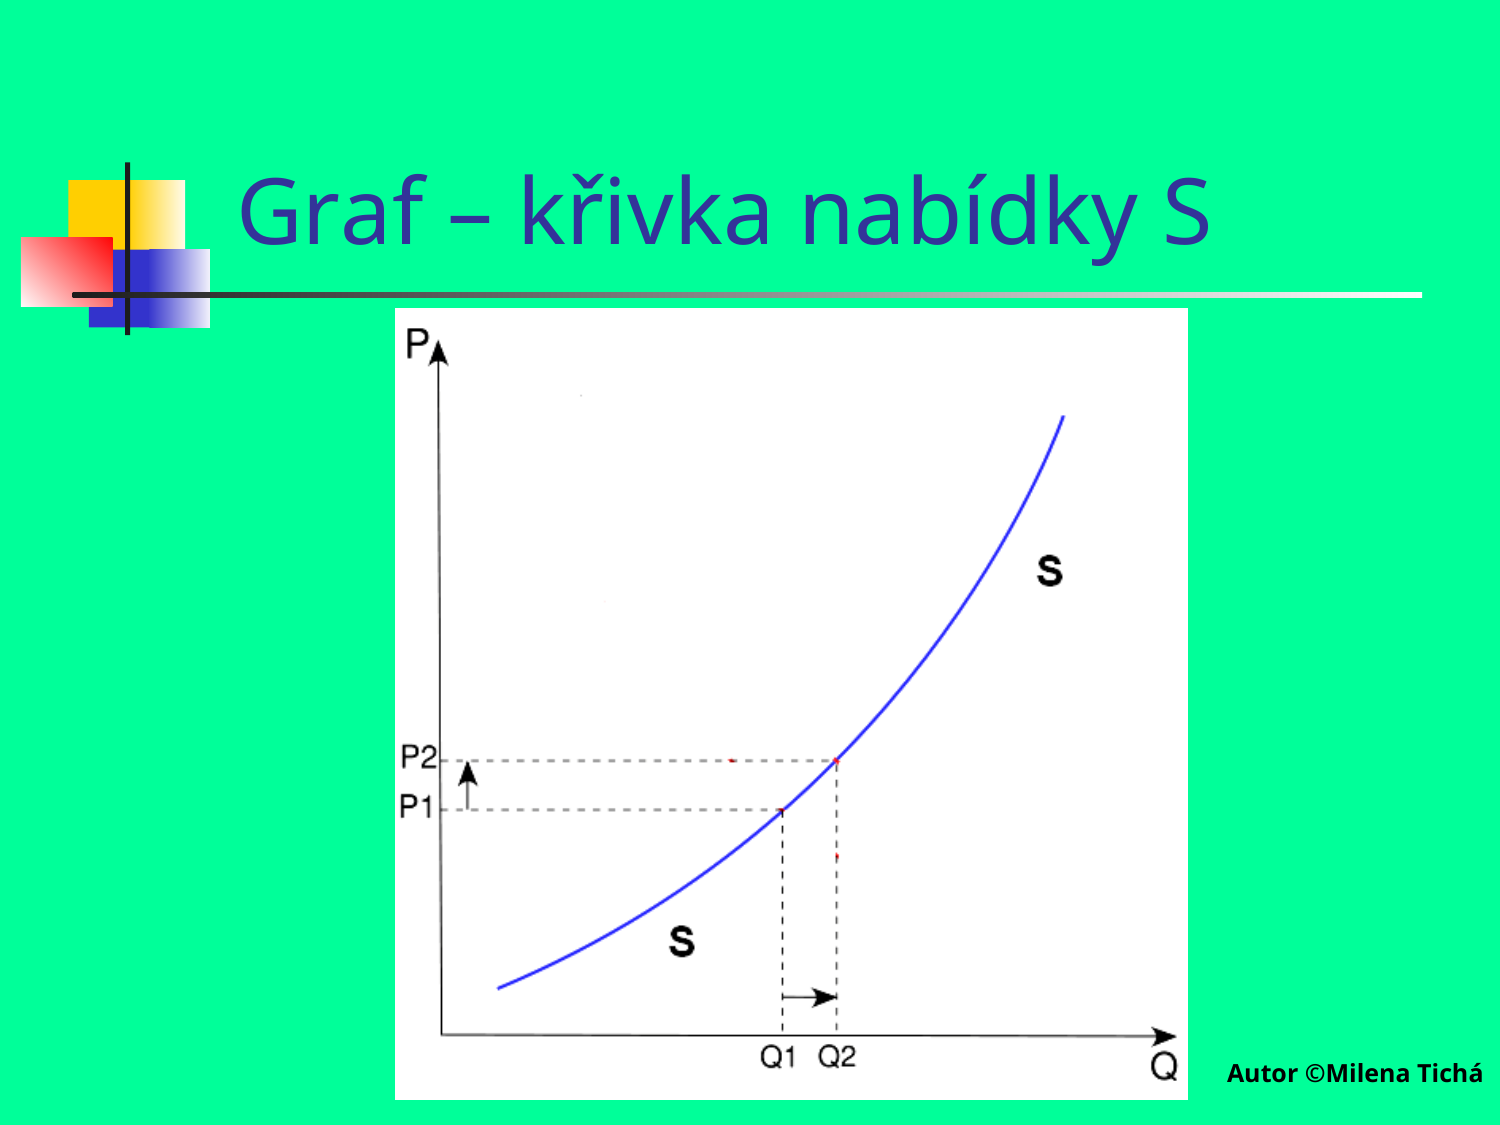

# Graf – křivka nabídky S
 Autor ©Milena Tichá